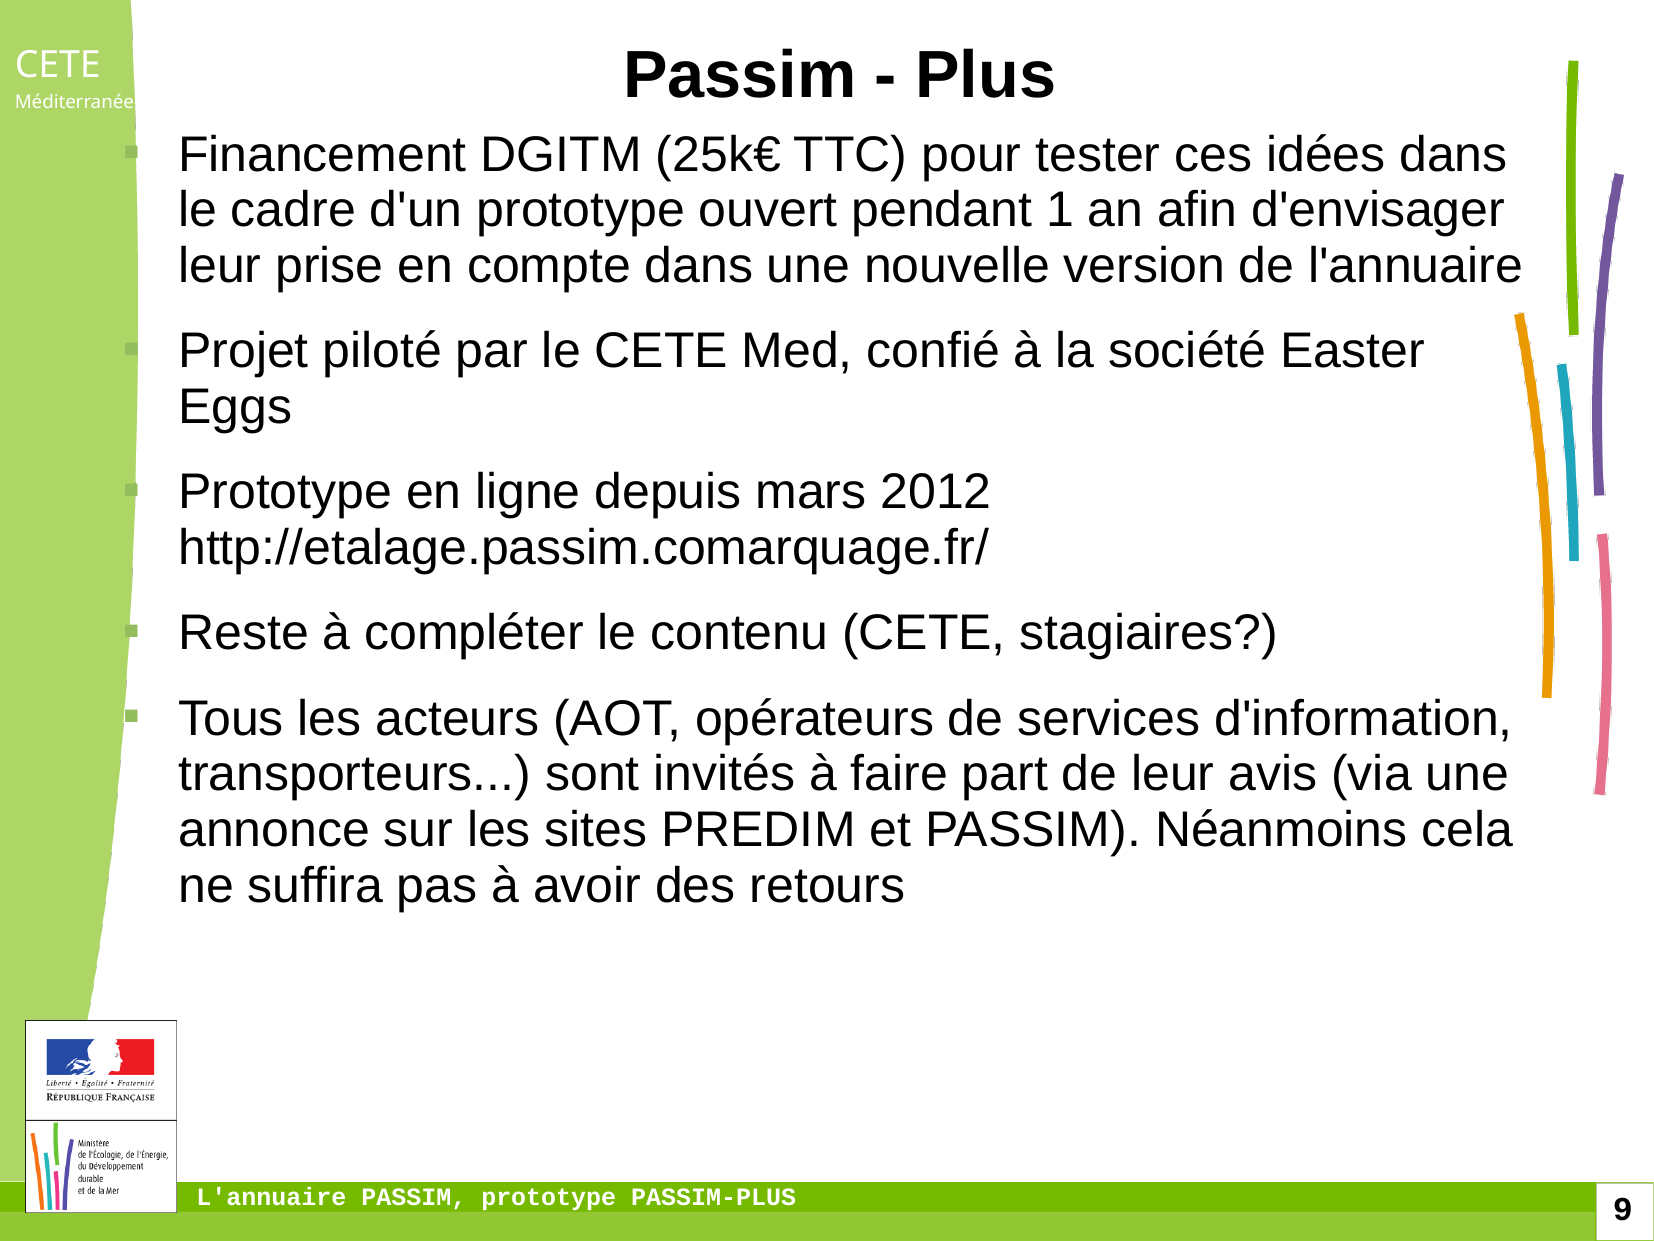

Passim - Plus
Financement DGITM (25k€ TTC) pour tester ces idées dans le cadre d'un prototype ouvert pendant 1 an afin d'envisager leur prise en compte dans une nouvelle version de l'annuaire
Projet piloté par le CETE Med, confié à la société Easter Eggs
Prototype en ligne depuis mars 2012
http://etalage.passim.comarquage.fr/
Reste à compléter le contenu (CETE, stagiaires?)
Tous les acteurs (AOT, opérateurs de services d'information, transporteurs...) sont invités à faire part de leur avis (via une annonce sur les sites PREDIM et PASSIM). Néanmoins cela ne suffira pas à avoir des retours
9